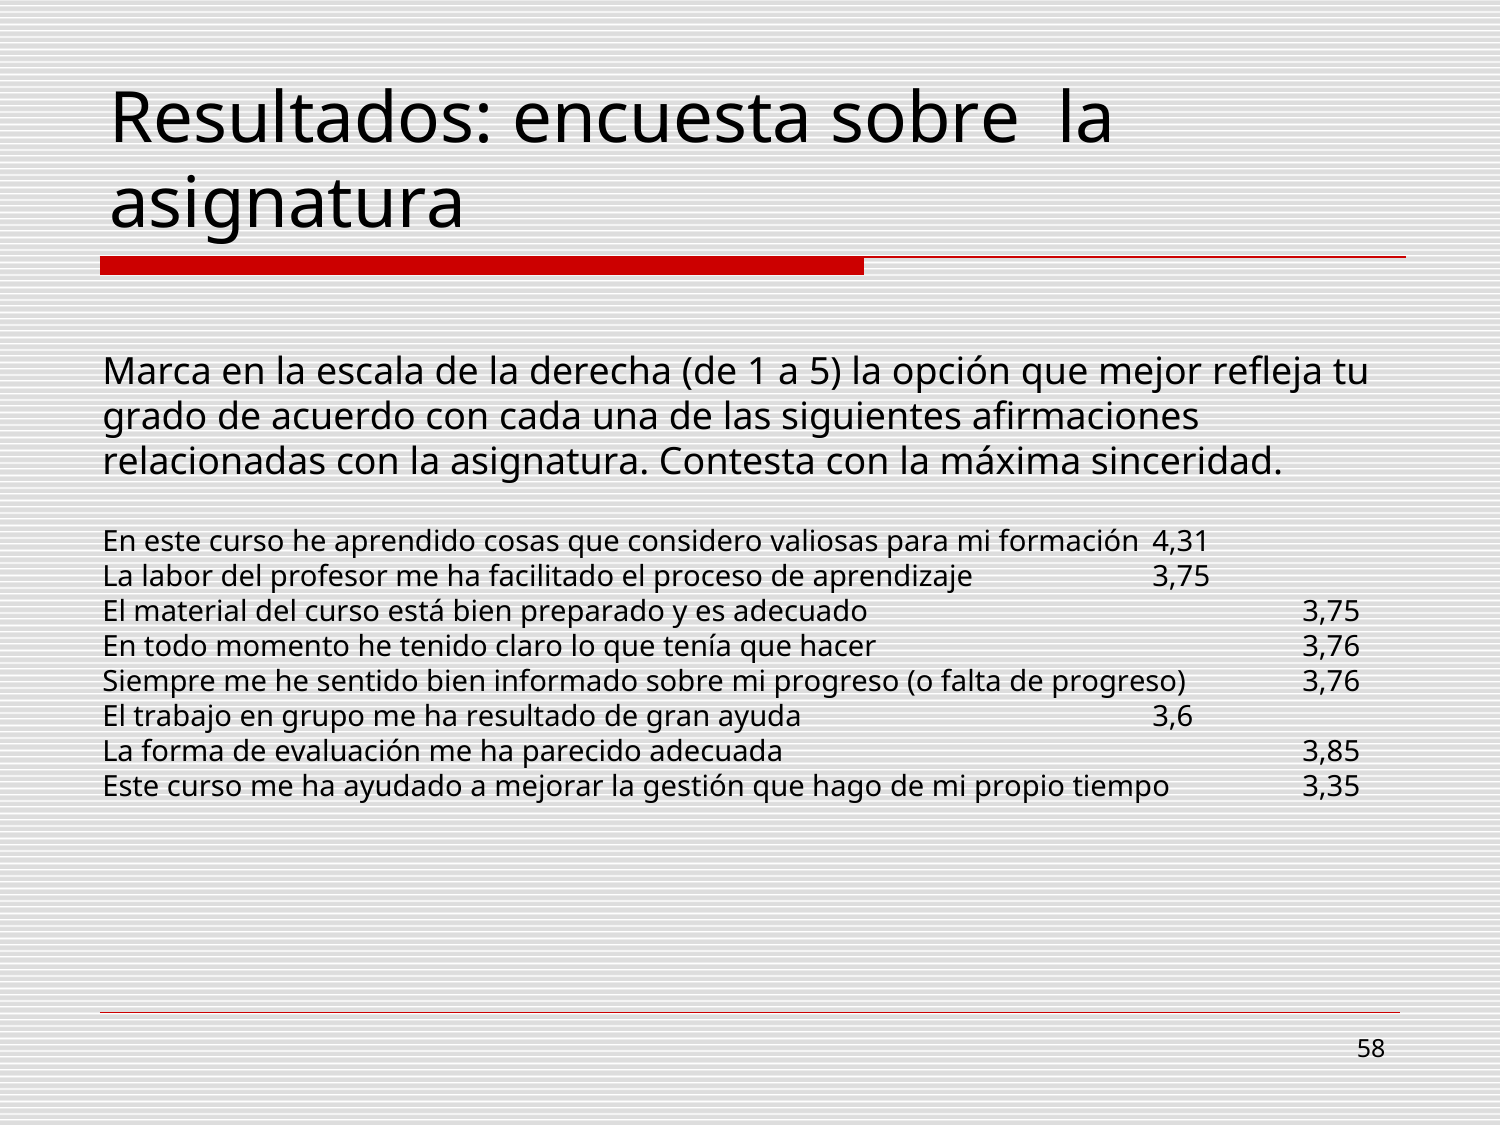

# Resultados: encuesta sobre la asignatura
Marca en la escala de la derecha (de 1 a 5) la opción que mejor refleja tu grado de acuerdo con cada una de las siguientes afirmaciones relacionadas con la asignatura. Contesta con la máxima sinceridad.
En este curso he aprendido cosas que considero valiosas para mi formación 	4,31
La labor del profesor me ha facilitado el proceso de aprendizaje 		3,75
El material del curso está bien preparado y es adecuado 		 	3,75
En todo momento he tenido claro lo que tenía que hacer 			3,76 Siempre me he sentido bien informado sobre mi progreso (o falta de progreso)	3,76
El trabajo en grupo me ha resultado de gran ayuda 			3,6
La forma de evaluación me ha parecido adecuada 				3,85 Este curso me ha ayudado a mejorar la gestión que hago de mi propio tiempo 	3,35